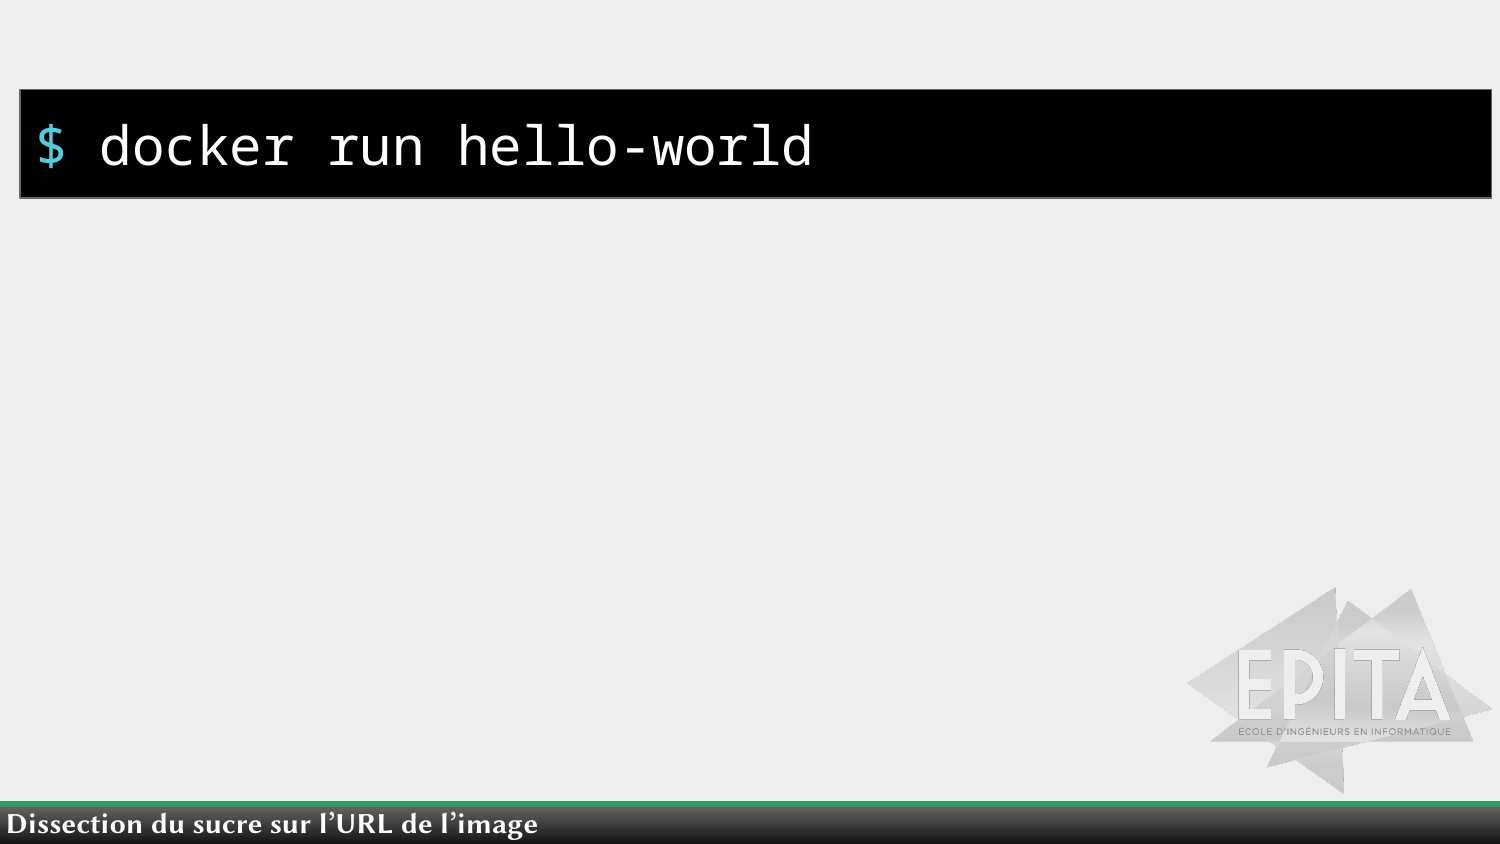

$ docker run hello-world
# Dissection du sucre sur l’URL de l’image